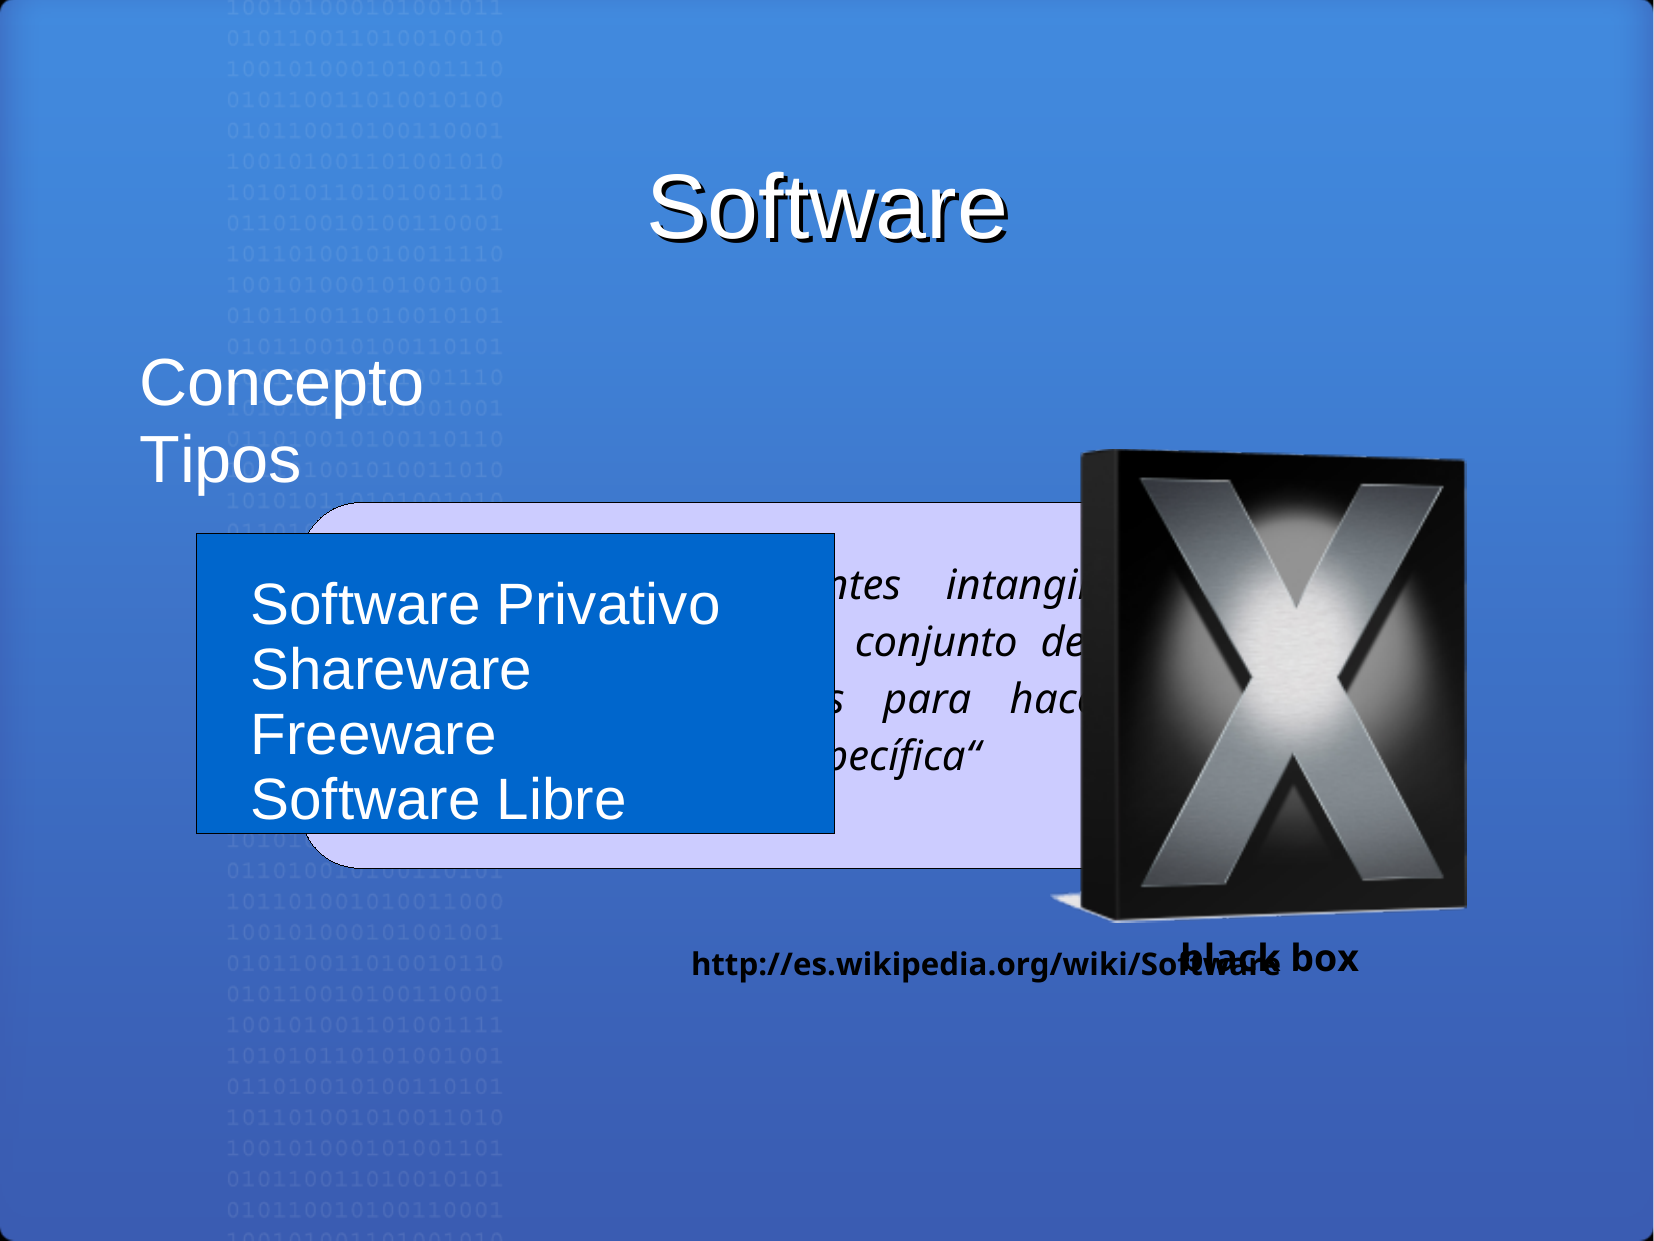

# Software
Concepto
Tipos
black box
“a todos los componentes intangibles de una computadora, es decir, al conjunto de programas y procedimientos necesarios para hacer posible la realización de una tarea específica“
http://es.wikipedia.org/wiki/Software
 Software Privativo
 Shareware
 Freeware
 Software Libre